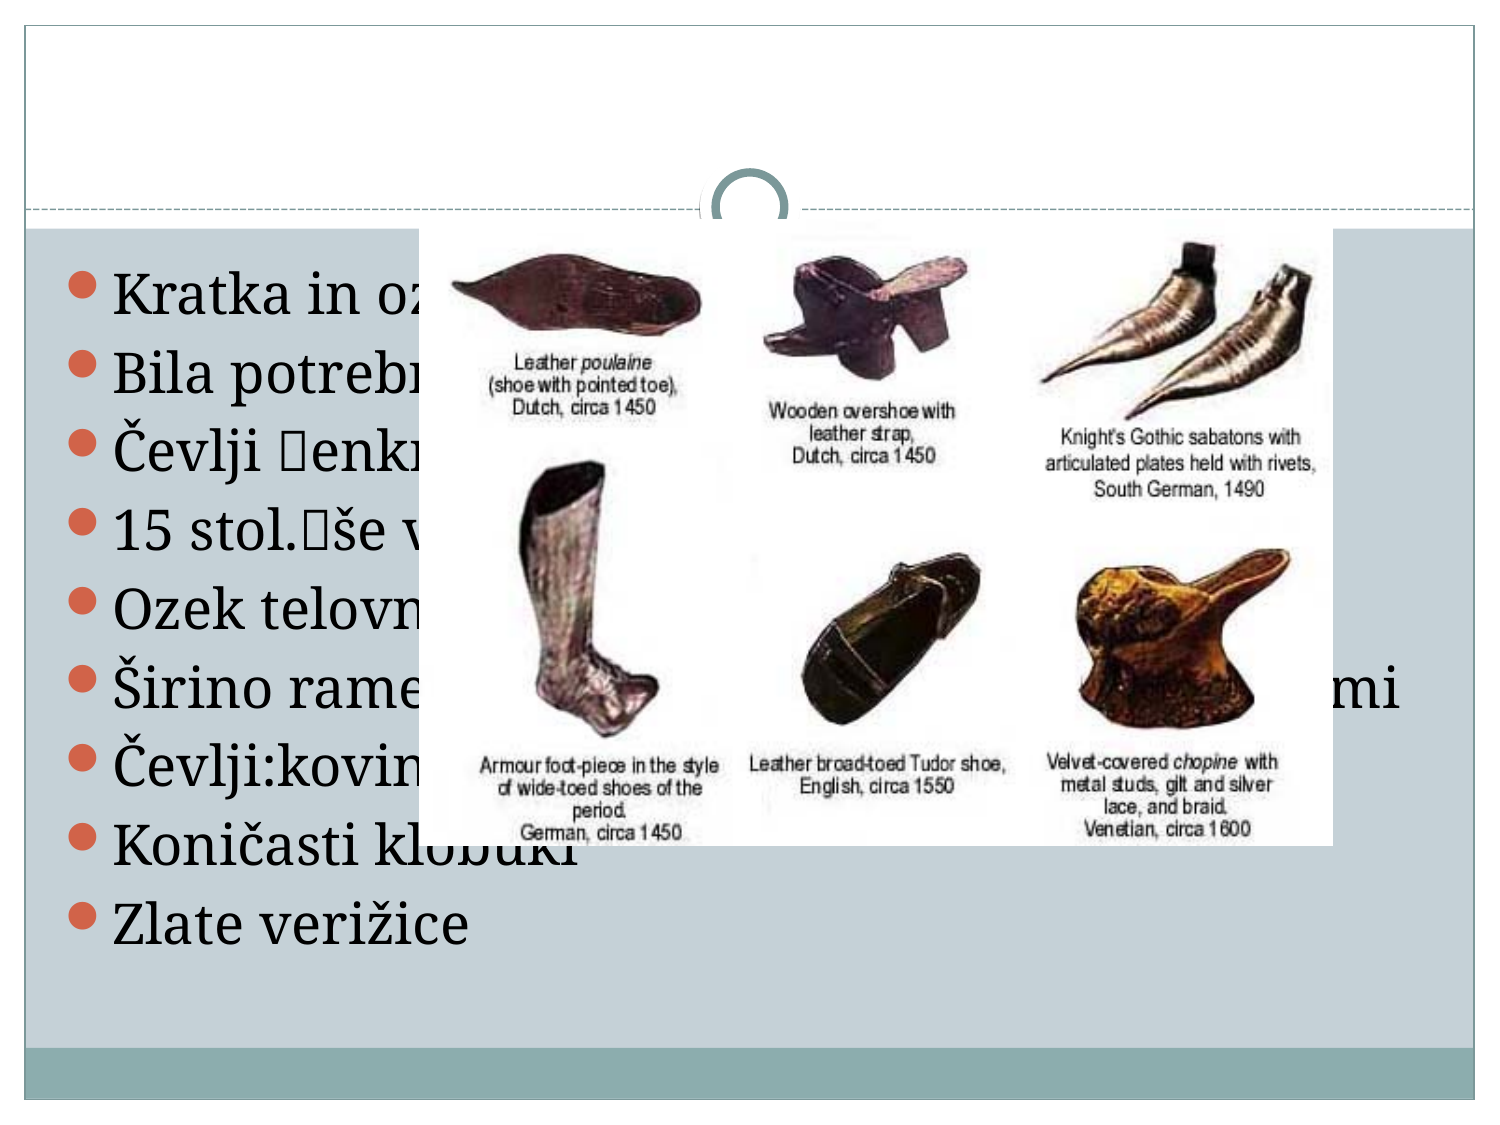

#
Kratka in ozka oblačila
Bila potrebna 2 pomočnika
Čevlji enkrat večji od stopala
15 stol.še vedno kratka obleka
Ozek telovnik, tesne hlače
Širino ramenpoudarili z umetnimi blazinicami
Čevlji:kovinske konice
Koničasti klobuki
Zlate verižice